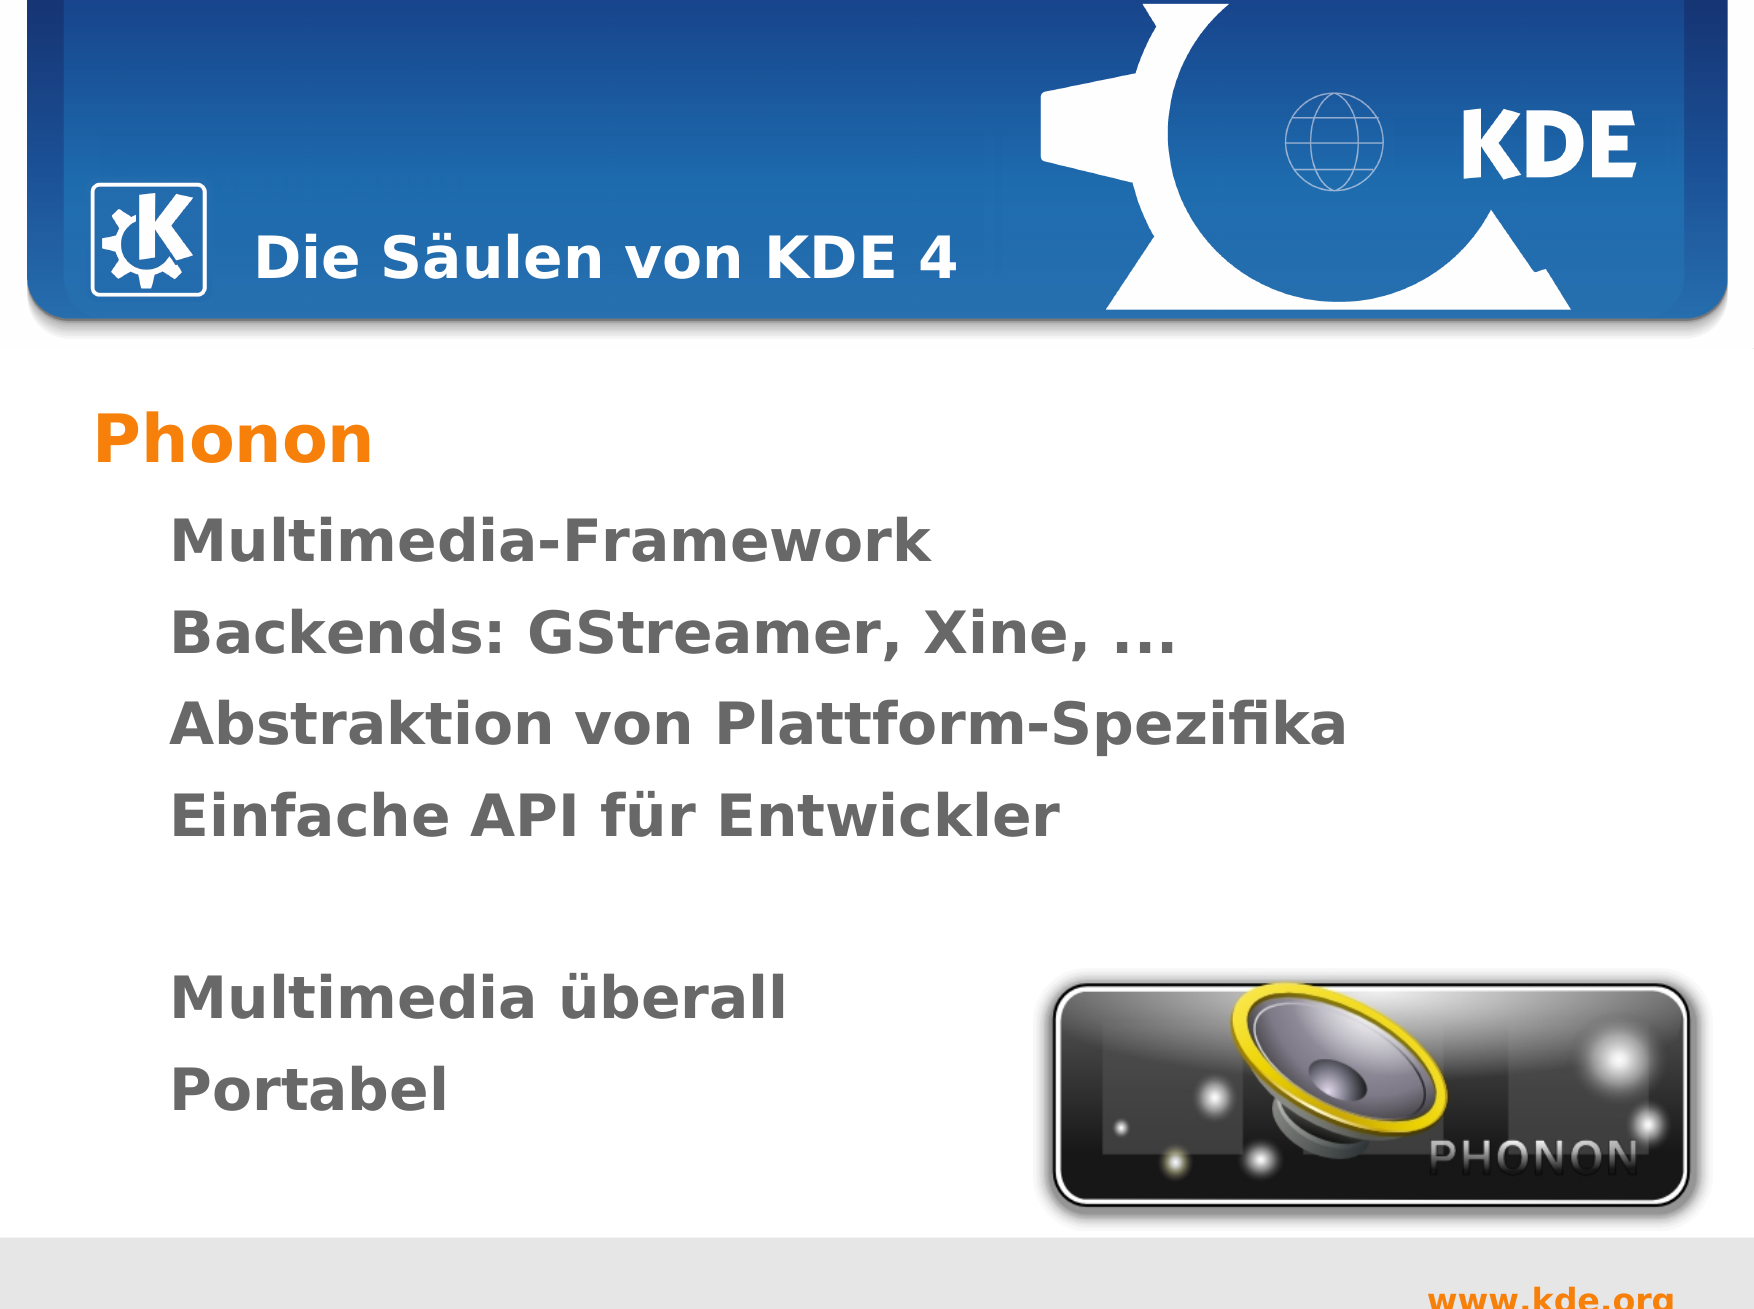

Die Säulen von KDE 4
# Phonon
Multimedia-Framework
Backends: GStreamer, Xine, ...
Abstraktion von Plattform-Spezifika
Einfache API für Entwickler
Multimedia überall
Portabel